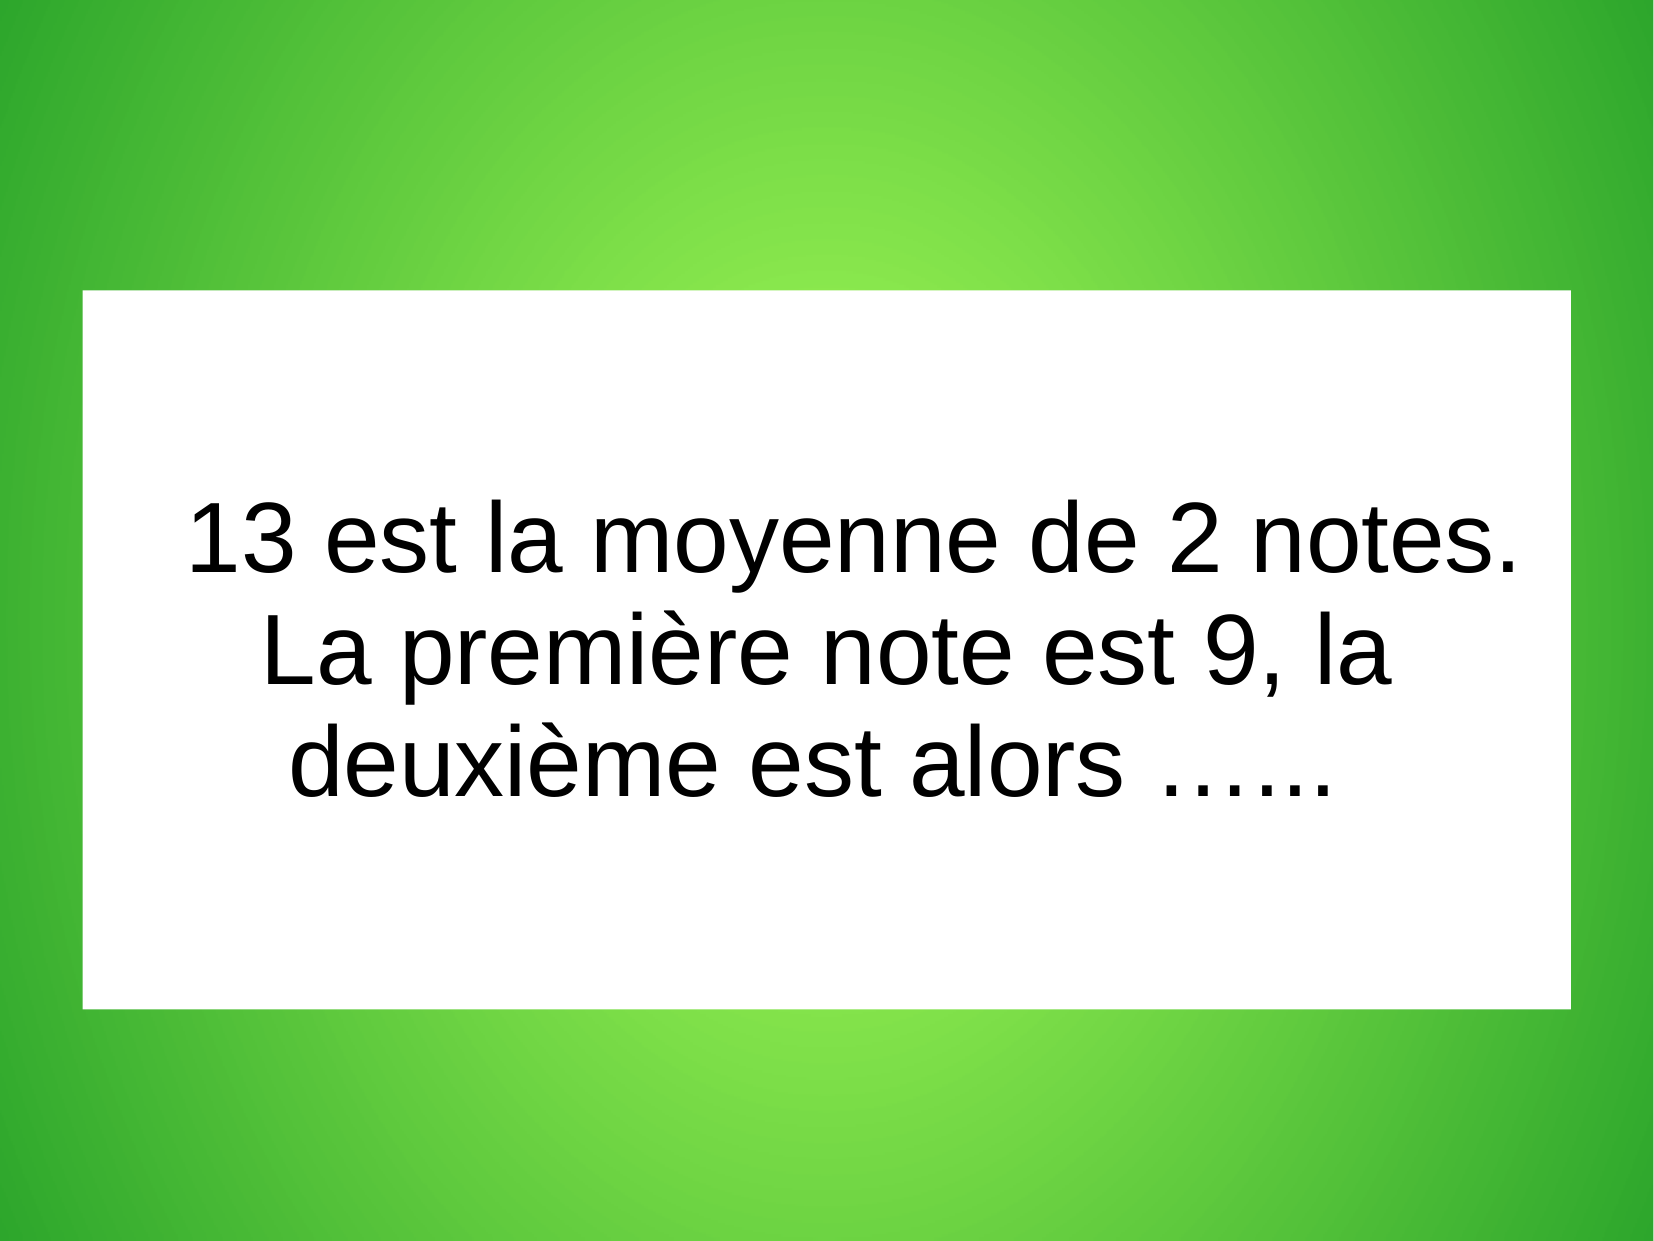

13 est la moyenne de 2 notes.
La première note est 9, la deuxième est alors …...